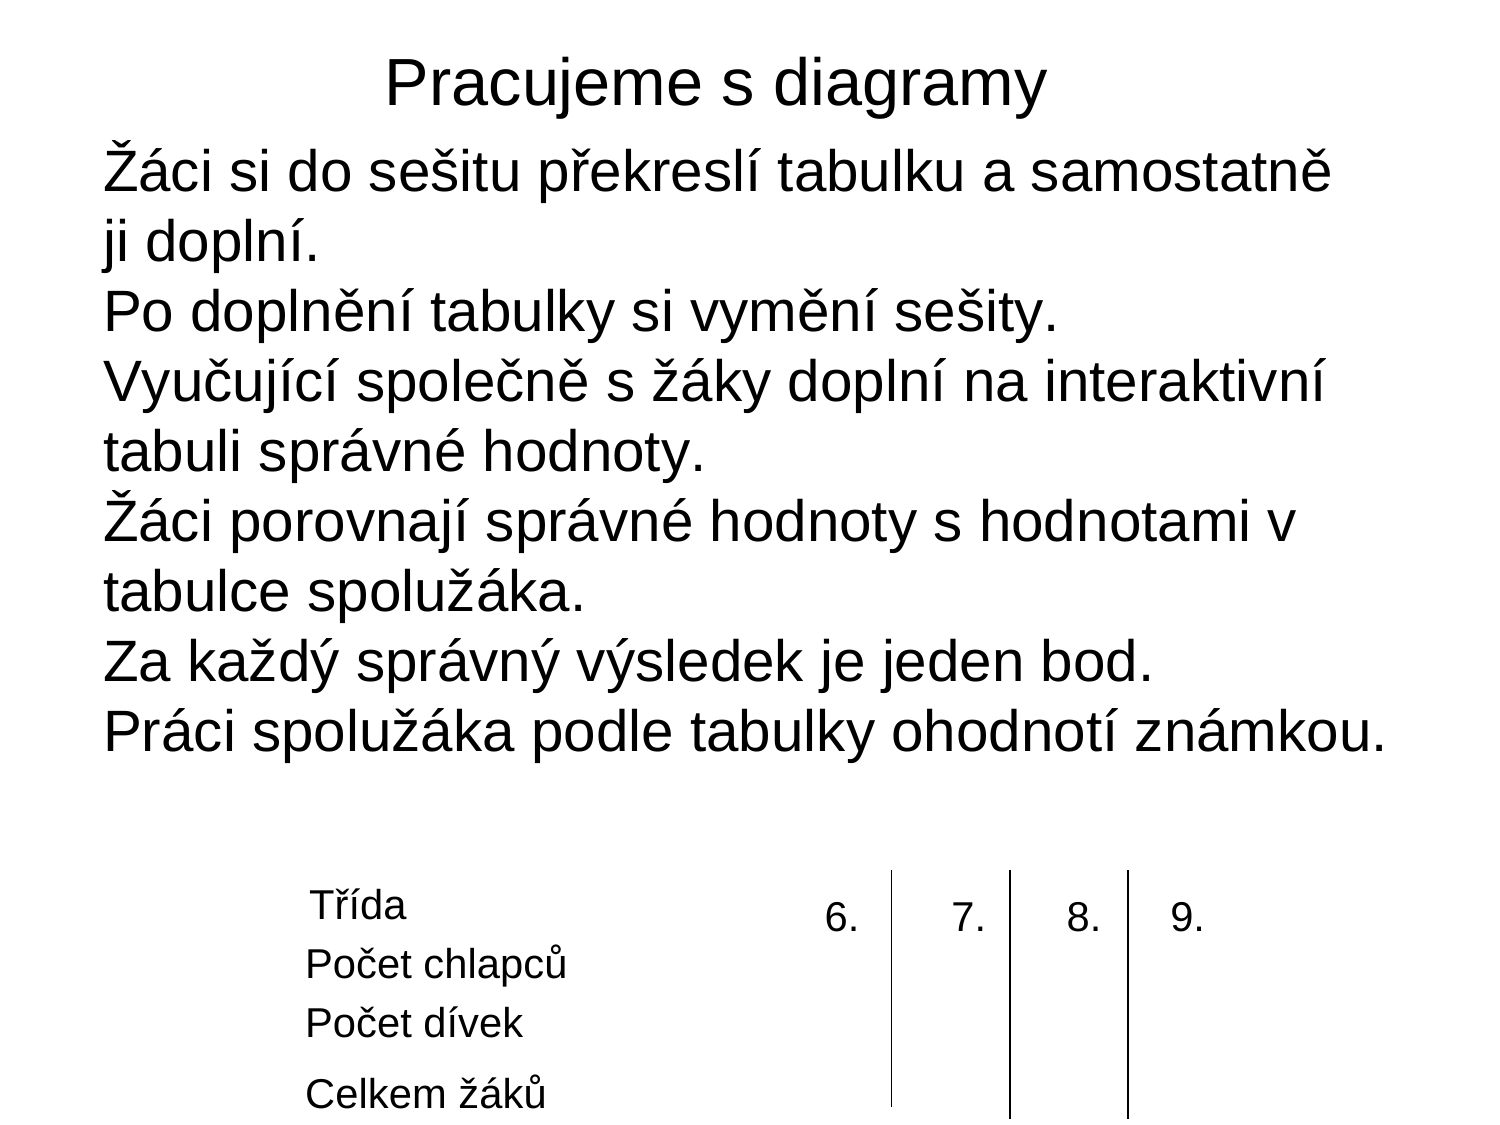

Pracujeme s diagramy
Žáci si do sešitu překreslí tabulku a samostatně
ji doplní.
Po doplnění tabulky si vymění sešity.
Vyučující společně s žáky doplní na interaktivní
tabuli správné hodnoty.
Žáci porovnají správné hodnoty s hodnotami v tabulce spolužáka.
Za každý správný výsledek je jeden bod.
Práci spolužáka podle tabulky ohodnotí známkou.
| | |
| --- | --- |
| | |
| | |
| | |
 Třída
 6. 7. 8. 9.
Počet chlapců
Počet dívek
Celkem žáků